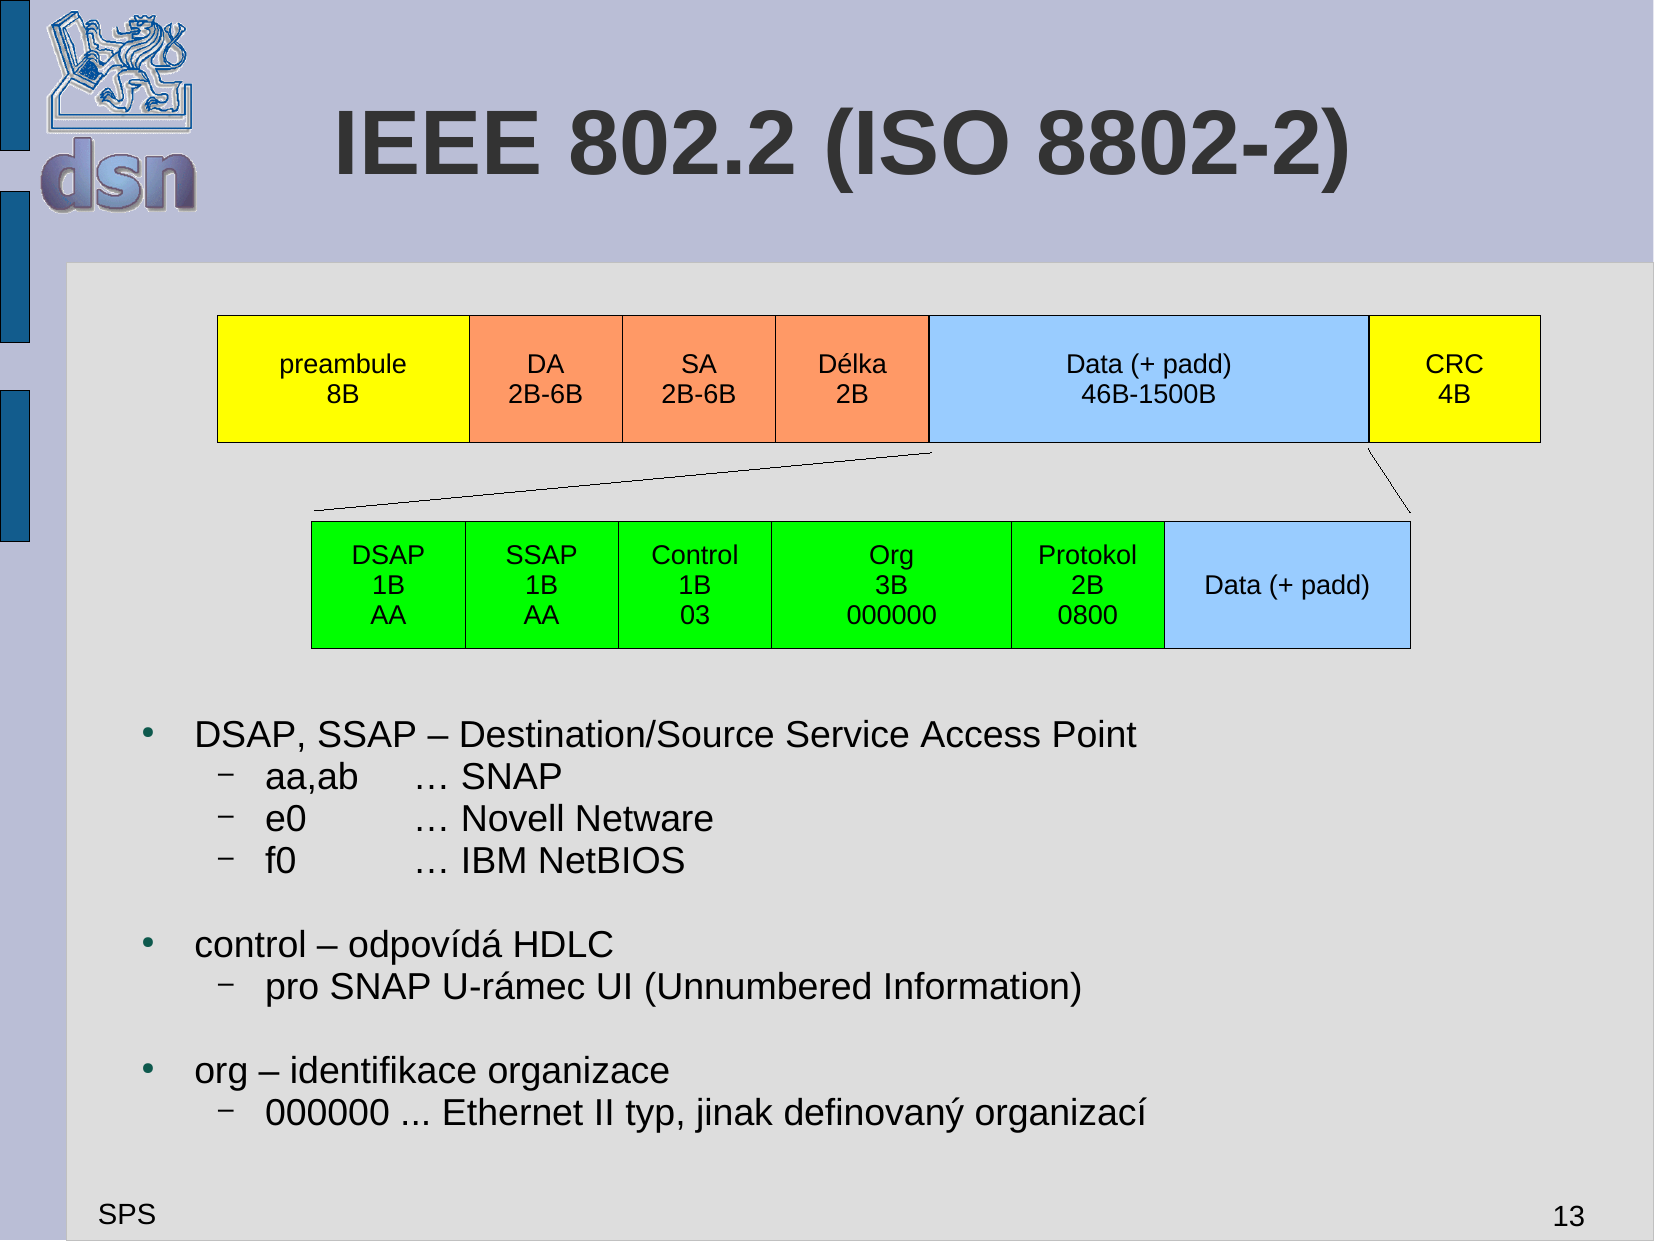

# IEEE 802.2 (ISO 8802-2)
DA
2B-6B
SA
2B-6B
Délka
2B
Data (+ padd)
46B-1500B
preambule
8B
CRC
4B
DSAP
1B
AA
SSAP
1B
AA
Control
1B
03
Org
3B
000000
Protokol
2B
0800
Data (+ padd)
DSAP, SSAP – Destination/Source Service Access Point
aa,ab	… SNAP
e0 		… Novell Netware
f0 		… IBM NetBIOS
control – odpovídá HDLC
pro SNAP U-rámec UI (Unnumbered Information)
org – identifikace organizace
000000 ... Ethernet II typ, jinak definovaný organizací